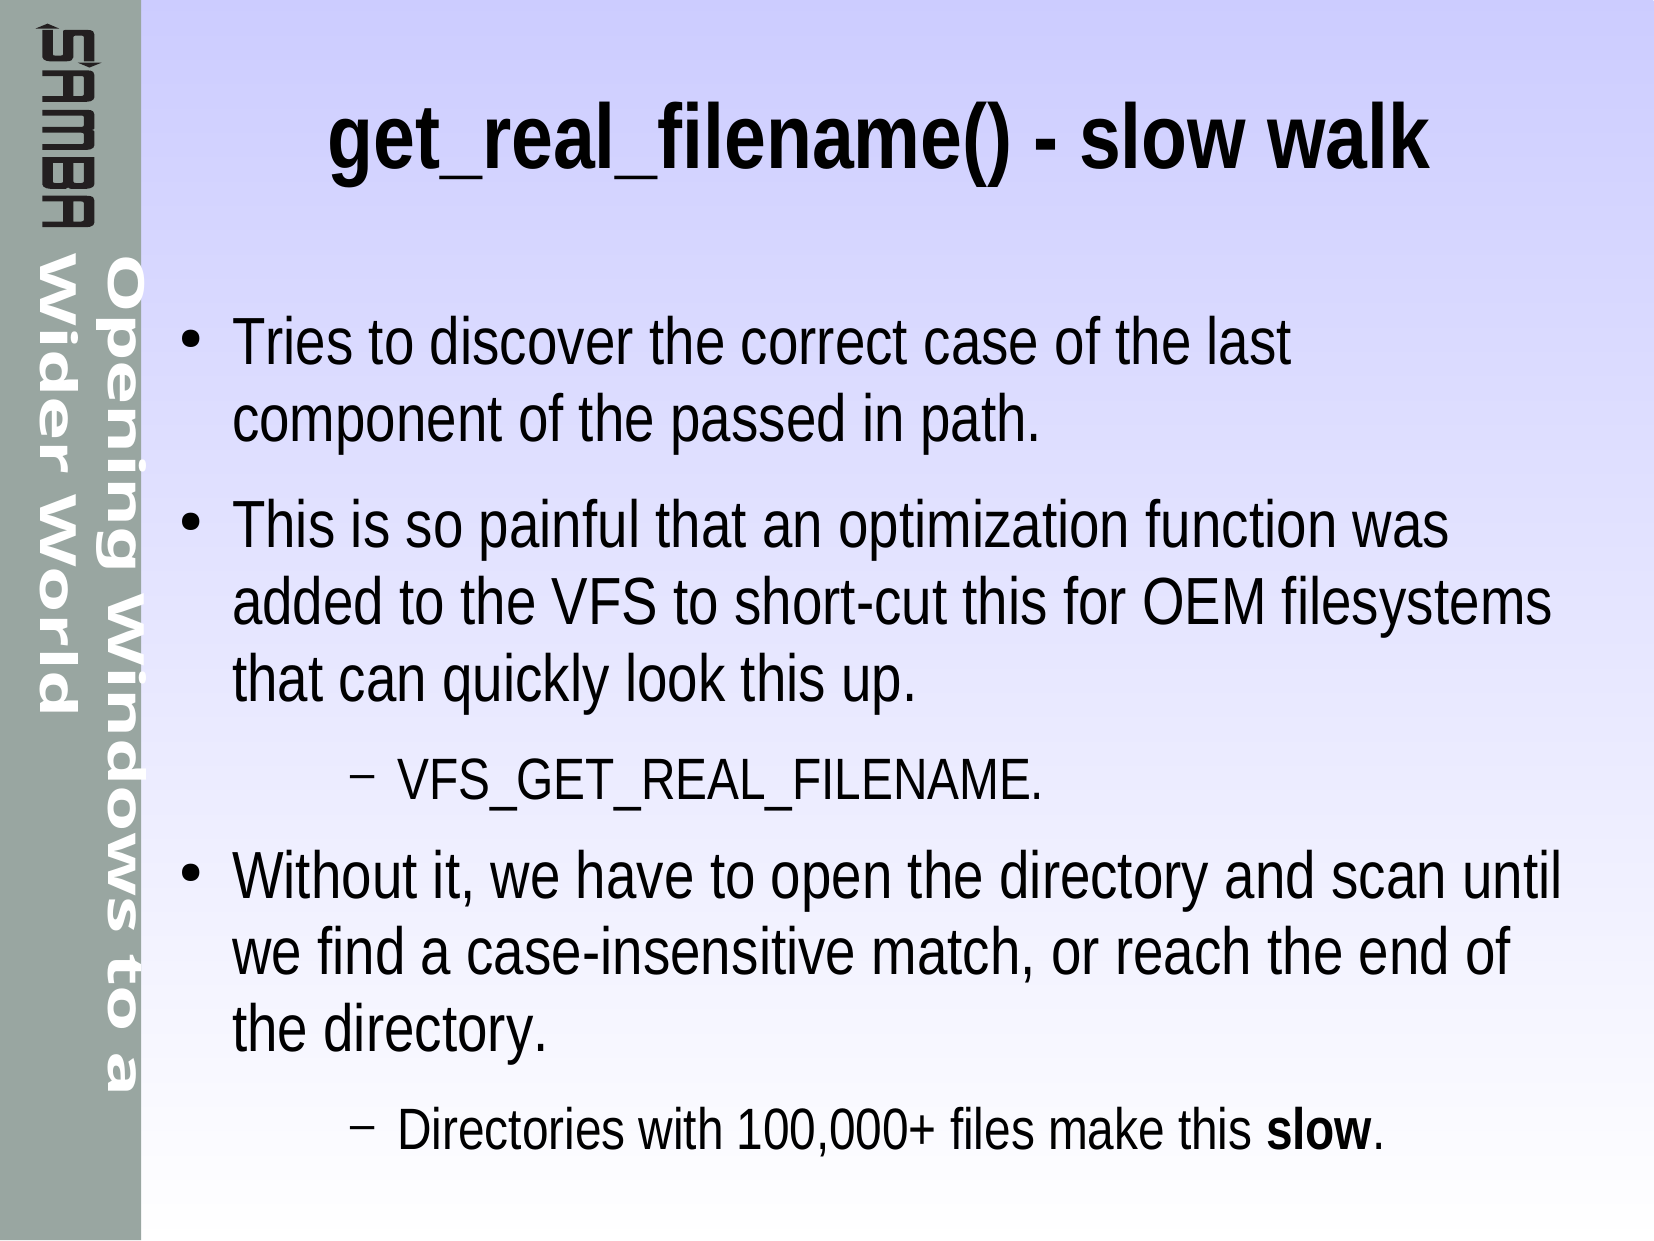

# get_real_filename() - slow walk
Tries to discover the correct case of the last component of the passed in path.
This is so painful that an optimization function was added to the VFS to short-cut this for OEM filesystems that can quickly look this up.
VFS_GET_REAL_FILENAME.
Without it, we have to open the directory and scan until we find a case-insensitive match, or reach the end of the directory.
Directories with 100,000+ files make this slow.